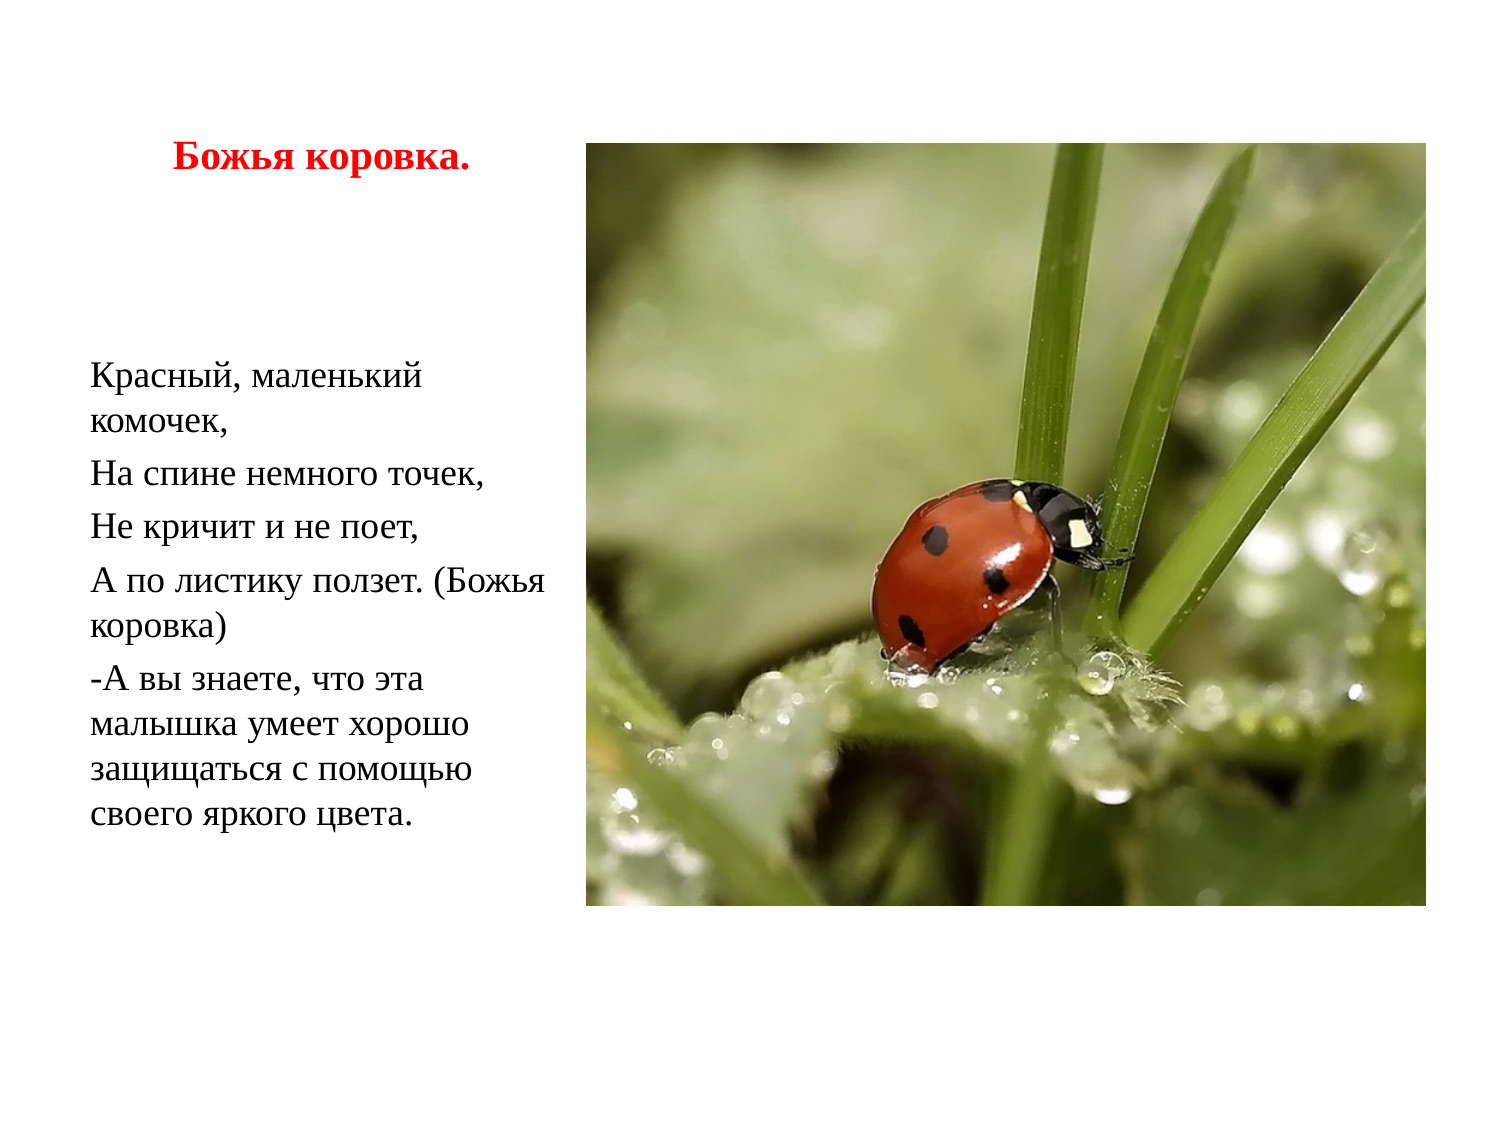

# Божья коровка.
Красный, маленький комочек,
На спине немного точек,
Не кричит и не поет,
А по листику ползет. (Божья коровка)
-А вы знаете, что эта малышка умеет хорошо защищаться с помощью своего яркого цвета.